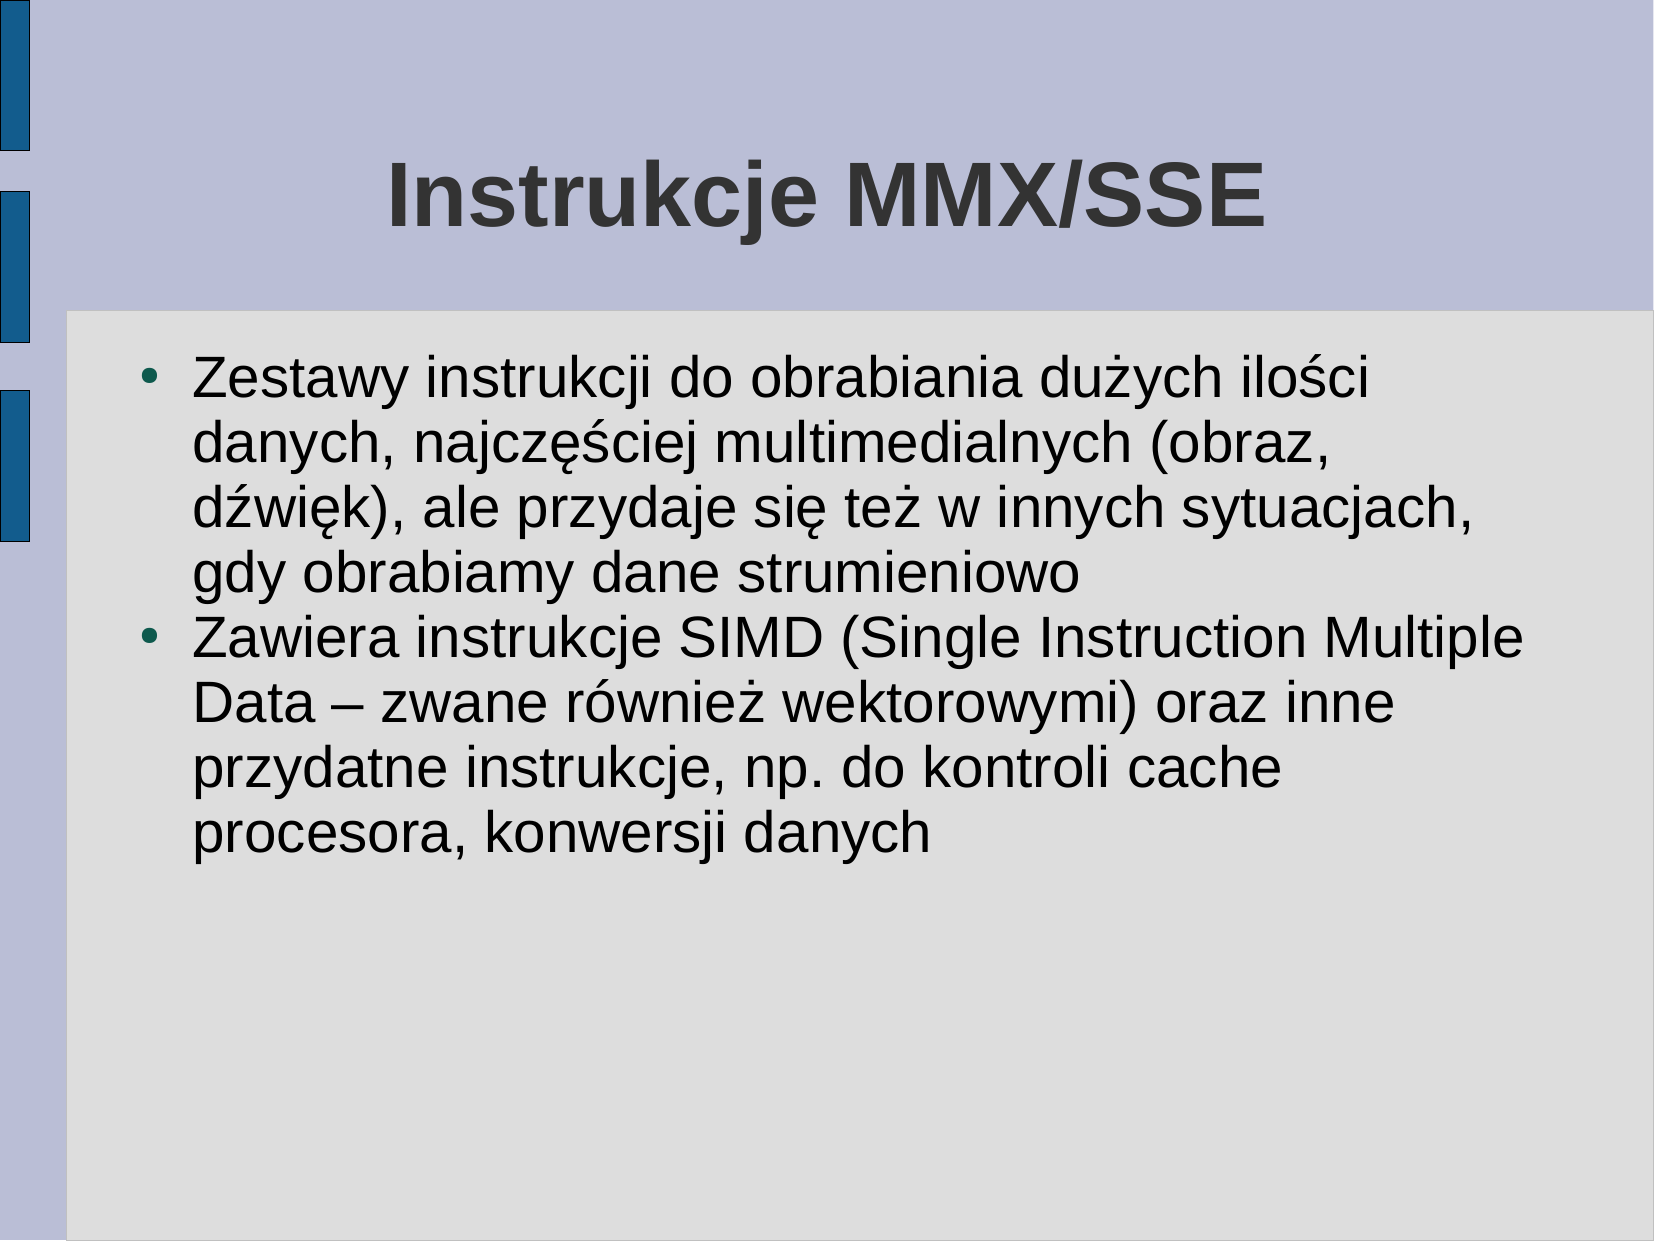

# Instrukcje MMX/SSE
Zestawy instrukcji do obrabiania dużych ilości danych, najczęściej multimedialnych (obraz, dźwięk), ale przydaje się też w innych sytuacjach, gdy obrabiamy dane strumieniowo
Zawiera instrukcje SIMD (Single Instruction Multiple Data – zwane również wektorowymi) oraz inne przydatne instrukcje, np. do kontroli cache procesora, konwersji danych